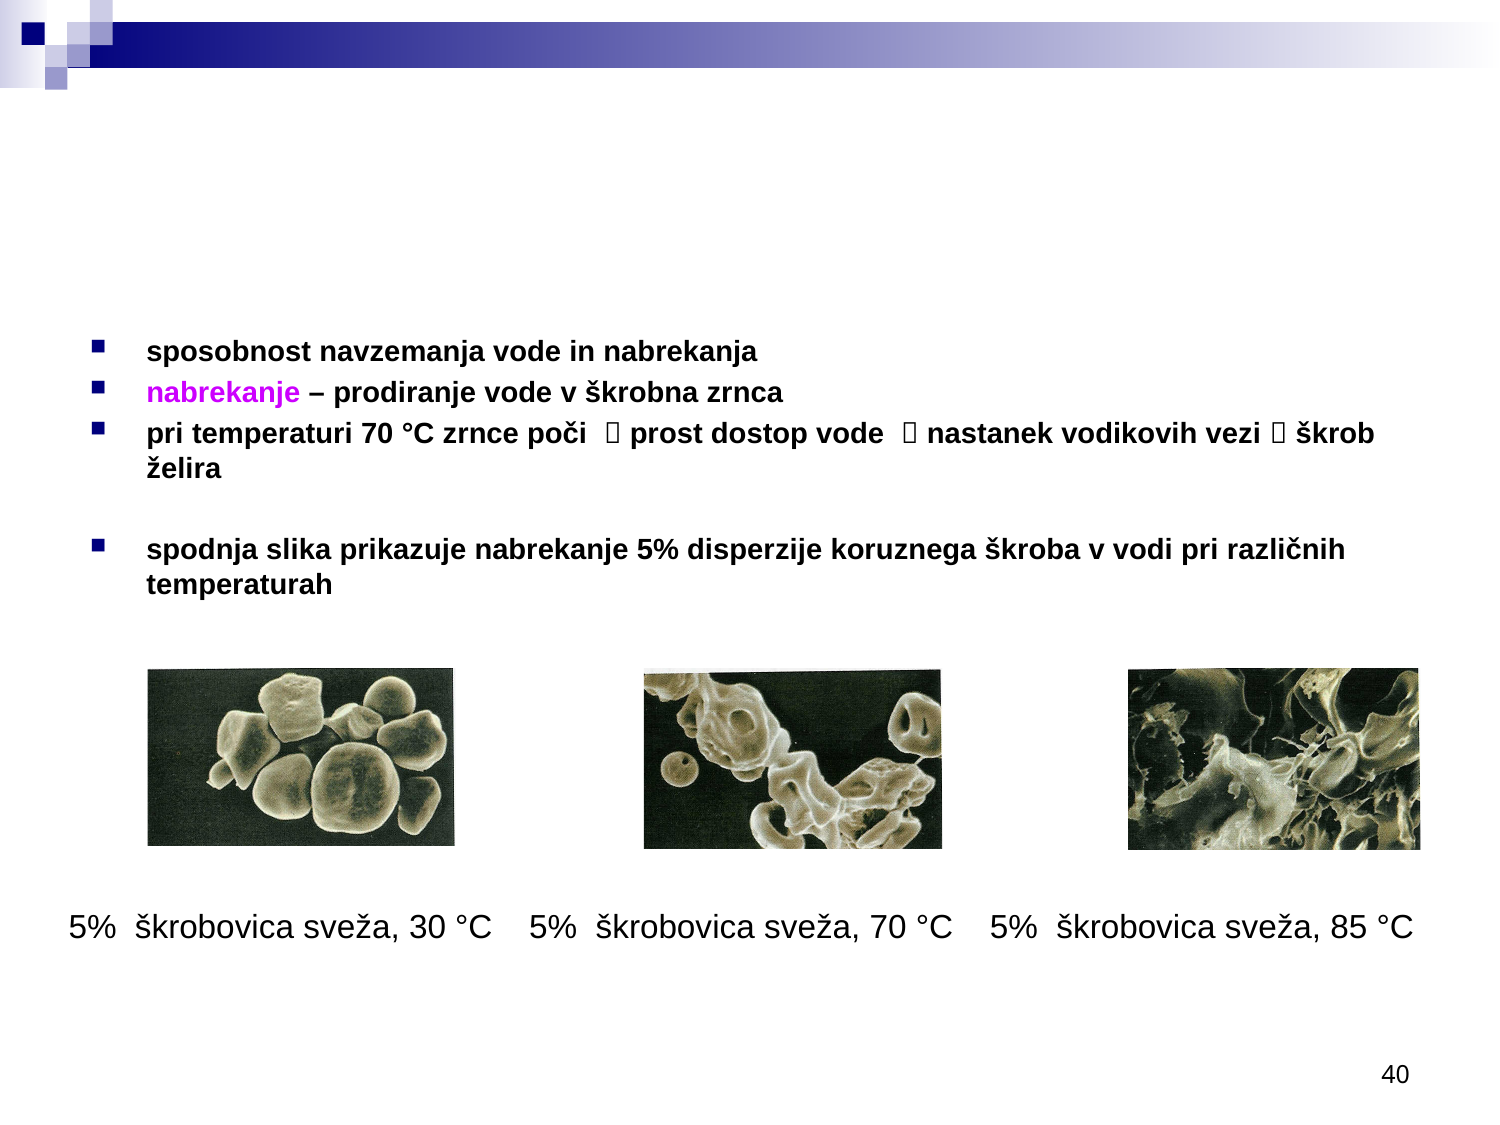

#
sposobnost navzemanja vode in nabrekanja
nabrekanje – prodiranje vode v škrobna zrnca
pri temperaturi 70 °C zrnce poči  prost dostop vode  nastanek vodikovih vezi  škrob želira
spodnja slika prikazuje nabrekanje 5% disperzije koruznega škroba v vodi pri različnih temperaturah
 5% škrobovica sveža, 30 °C 5% škrobovica sveža, 70 °C 5% škrobovica sveža, 85 °C